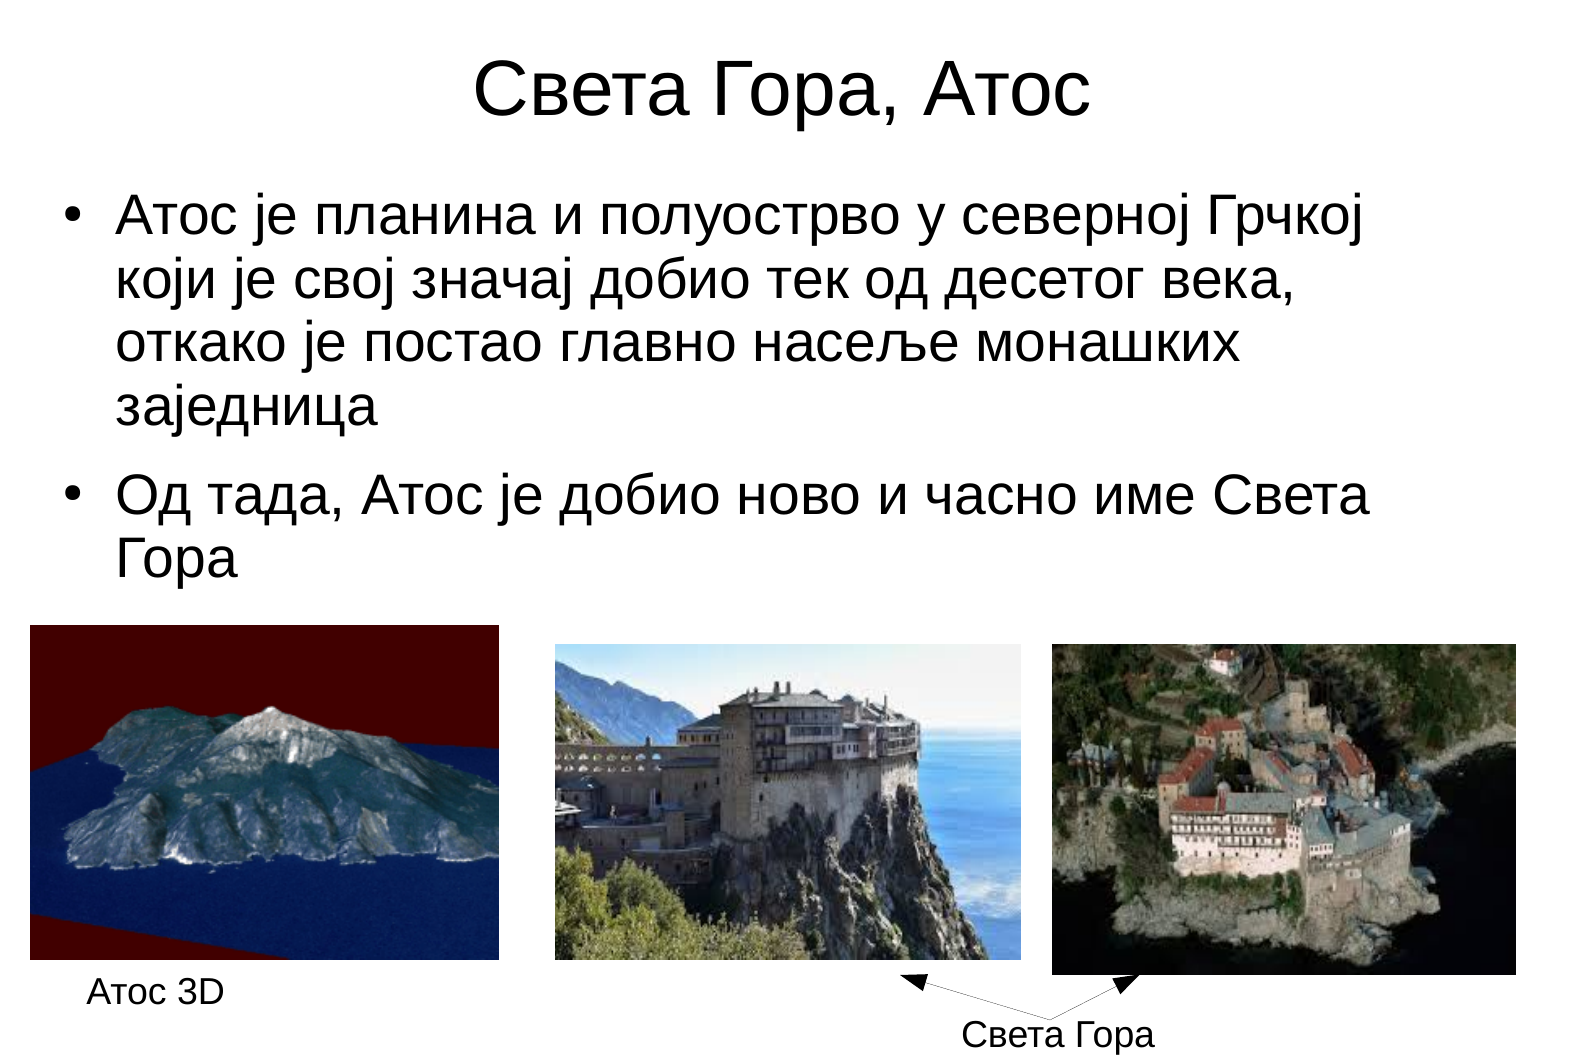

# Света Гора, Атос
Атос је планина и полуострво у северној Грчкој који је свој значај добио тек од десетог века, откако је постао главно насеље монашких заједница
Од тада, Атос је добио ново и часно име Света Гора
Атос 3D
Света Гора